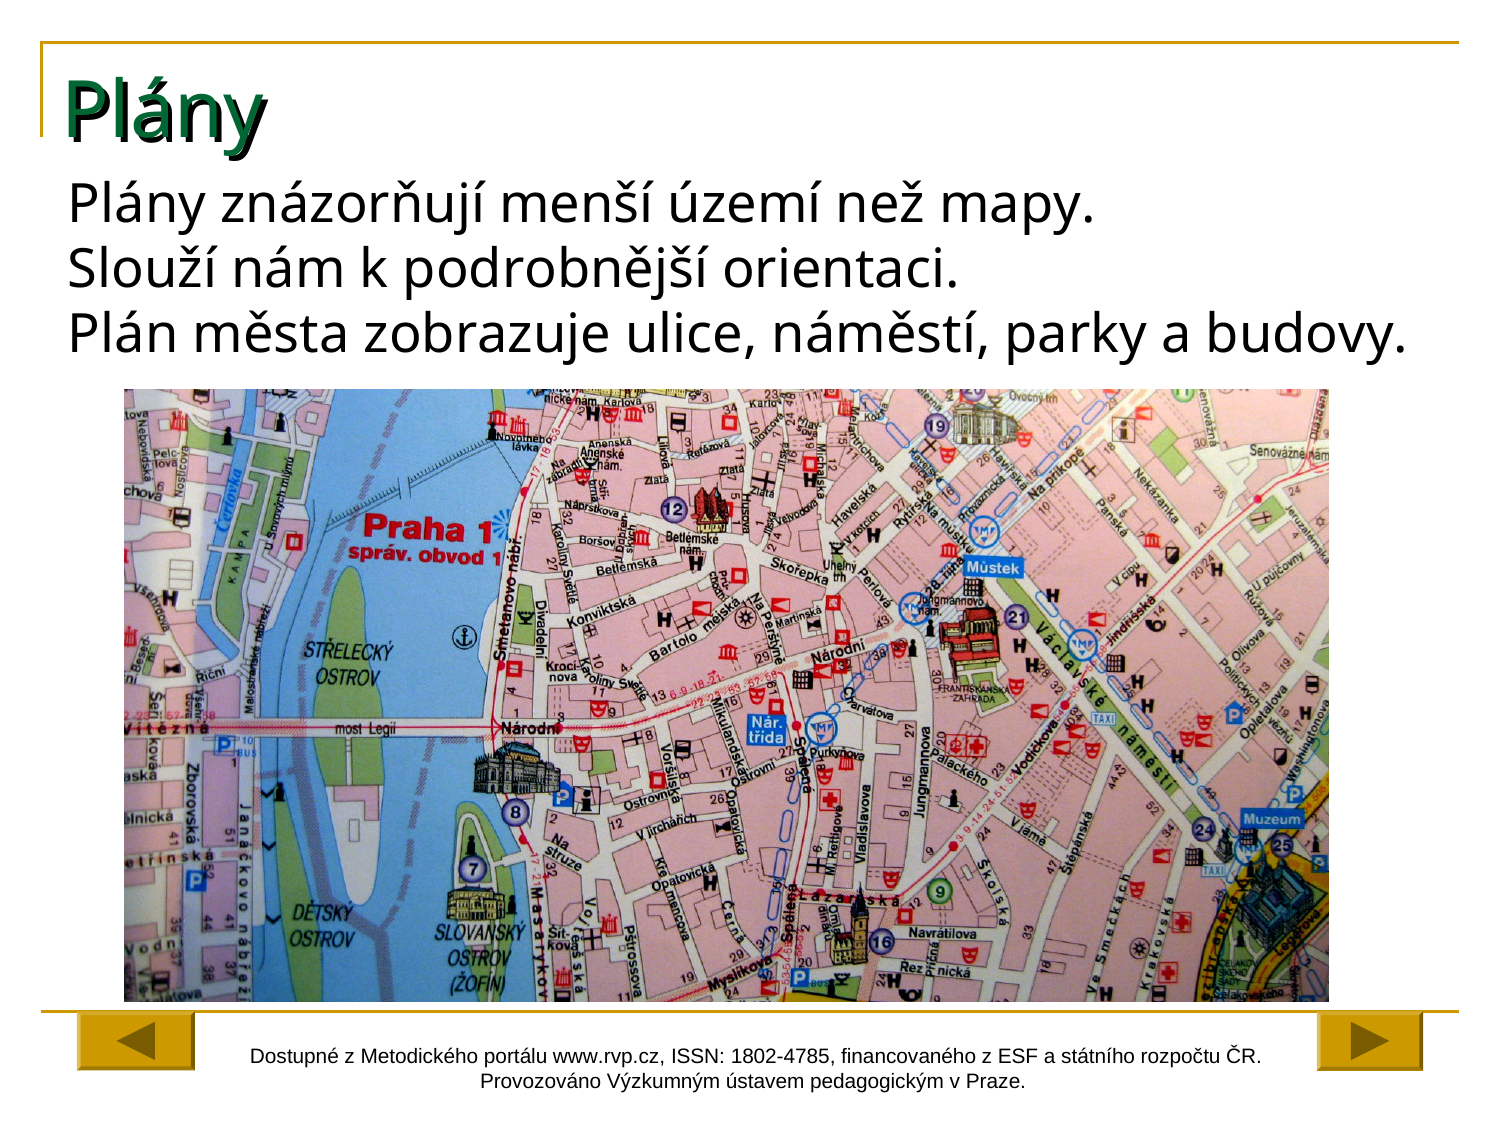

# Plány
Plány znázorňují menší území než mapy.
Slouží nám k podrobnější orientaci.
Plán města zobrazuje ulice, náměstí, parky a budovy.